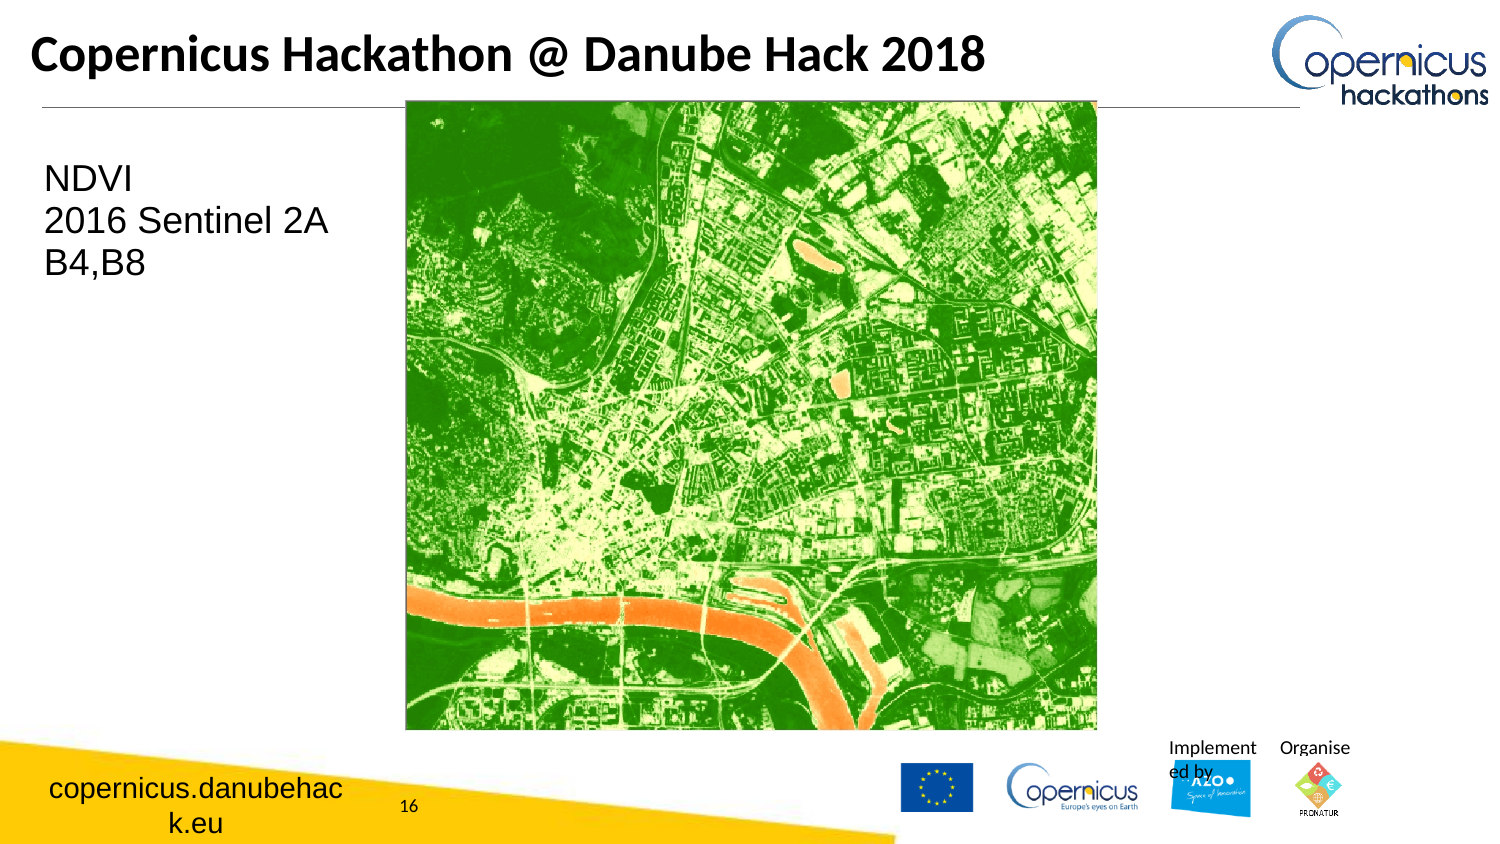

# Copernicus Hackathon @ Danube Hack 2018
NDVI
2016 Sentinel 2A
B4,B8
copernicus.danubehack.eu